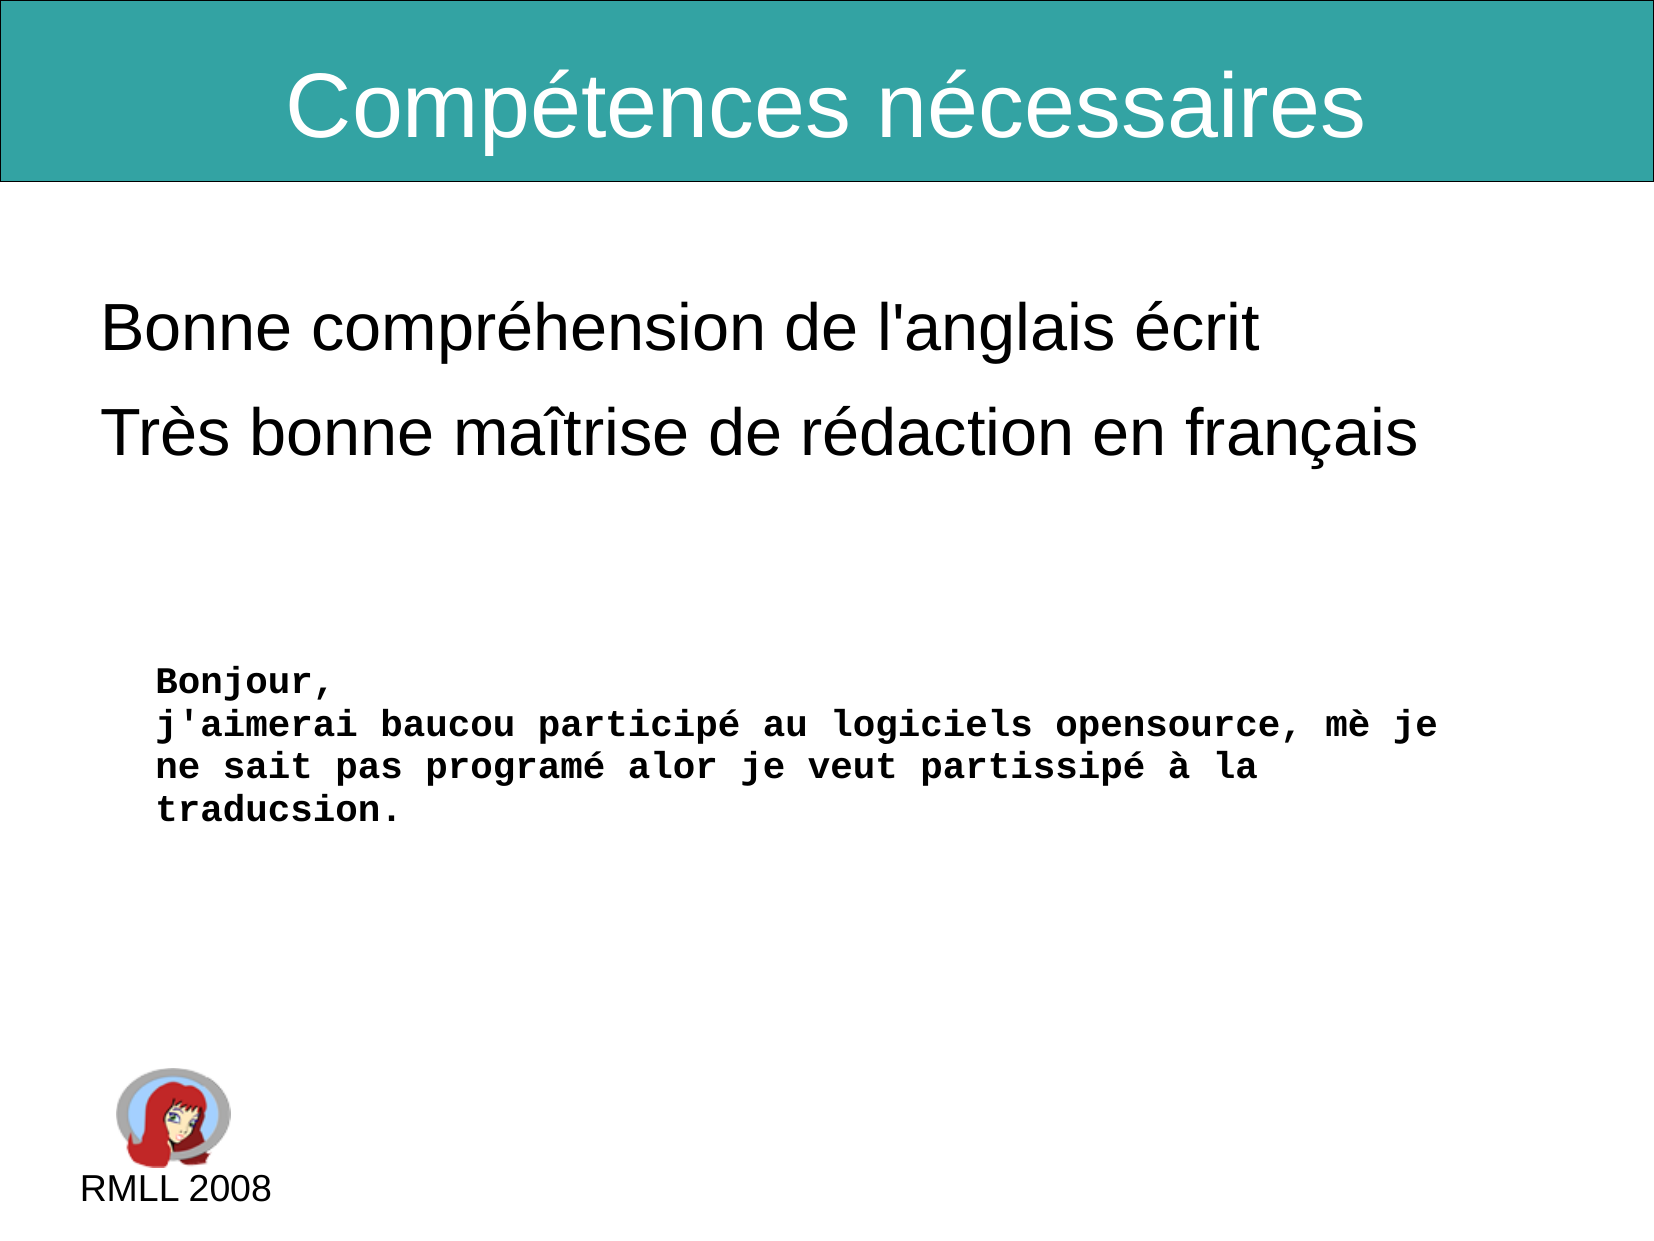

# Compétences nécessaires
Bonne compréhension de l'anglais écrit
Très bonne maîtrise de rédaction en français
Bonjour,
j'aimerai baucou participé au logiciels opensource, mè je ne sait pas programé alor je veut partissipé à la traducsion.